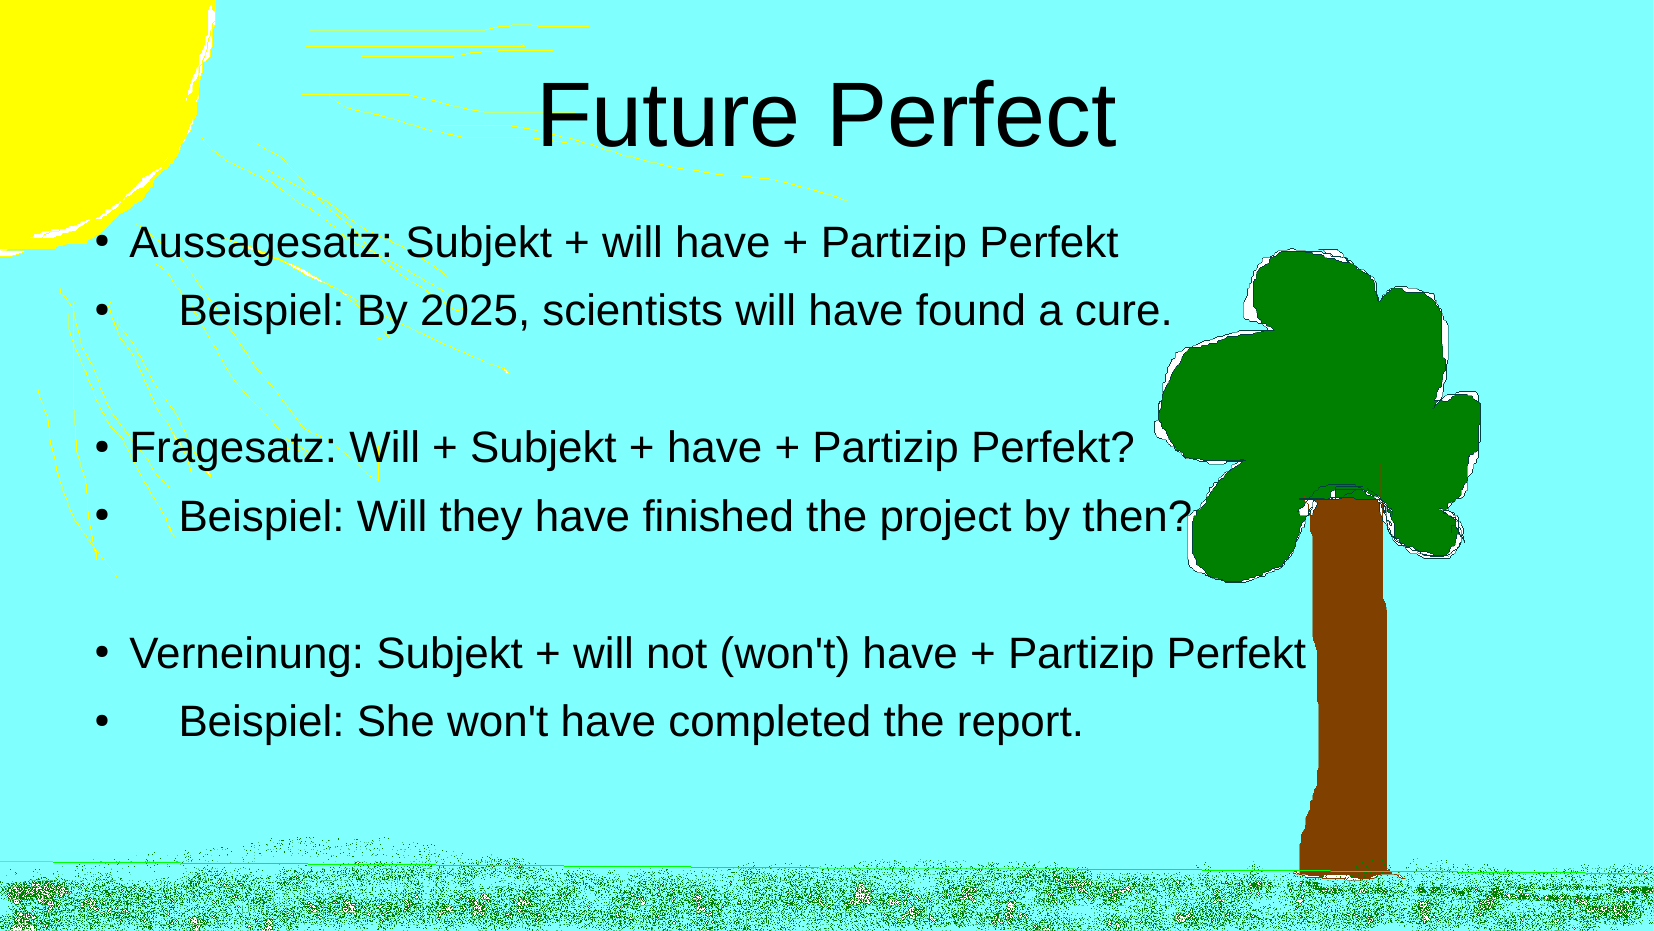

# Future Perfect
Aussagesatz: Subjekt + will have + Partizip Perfekt
 Beispiel: By 2025, scientists will have found a cure.
Fragesatz: Will + Subjekt + have + Partizip Perfekt?
 Beispiel: Will they have finished the project by then?
Verneinung: Subjekt + will not (won't) have + Partizip Perfekt
 Beispiel: She won't have completed the report.